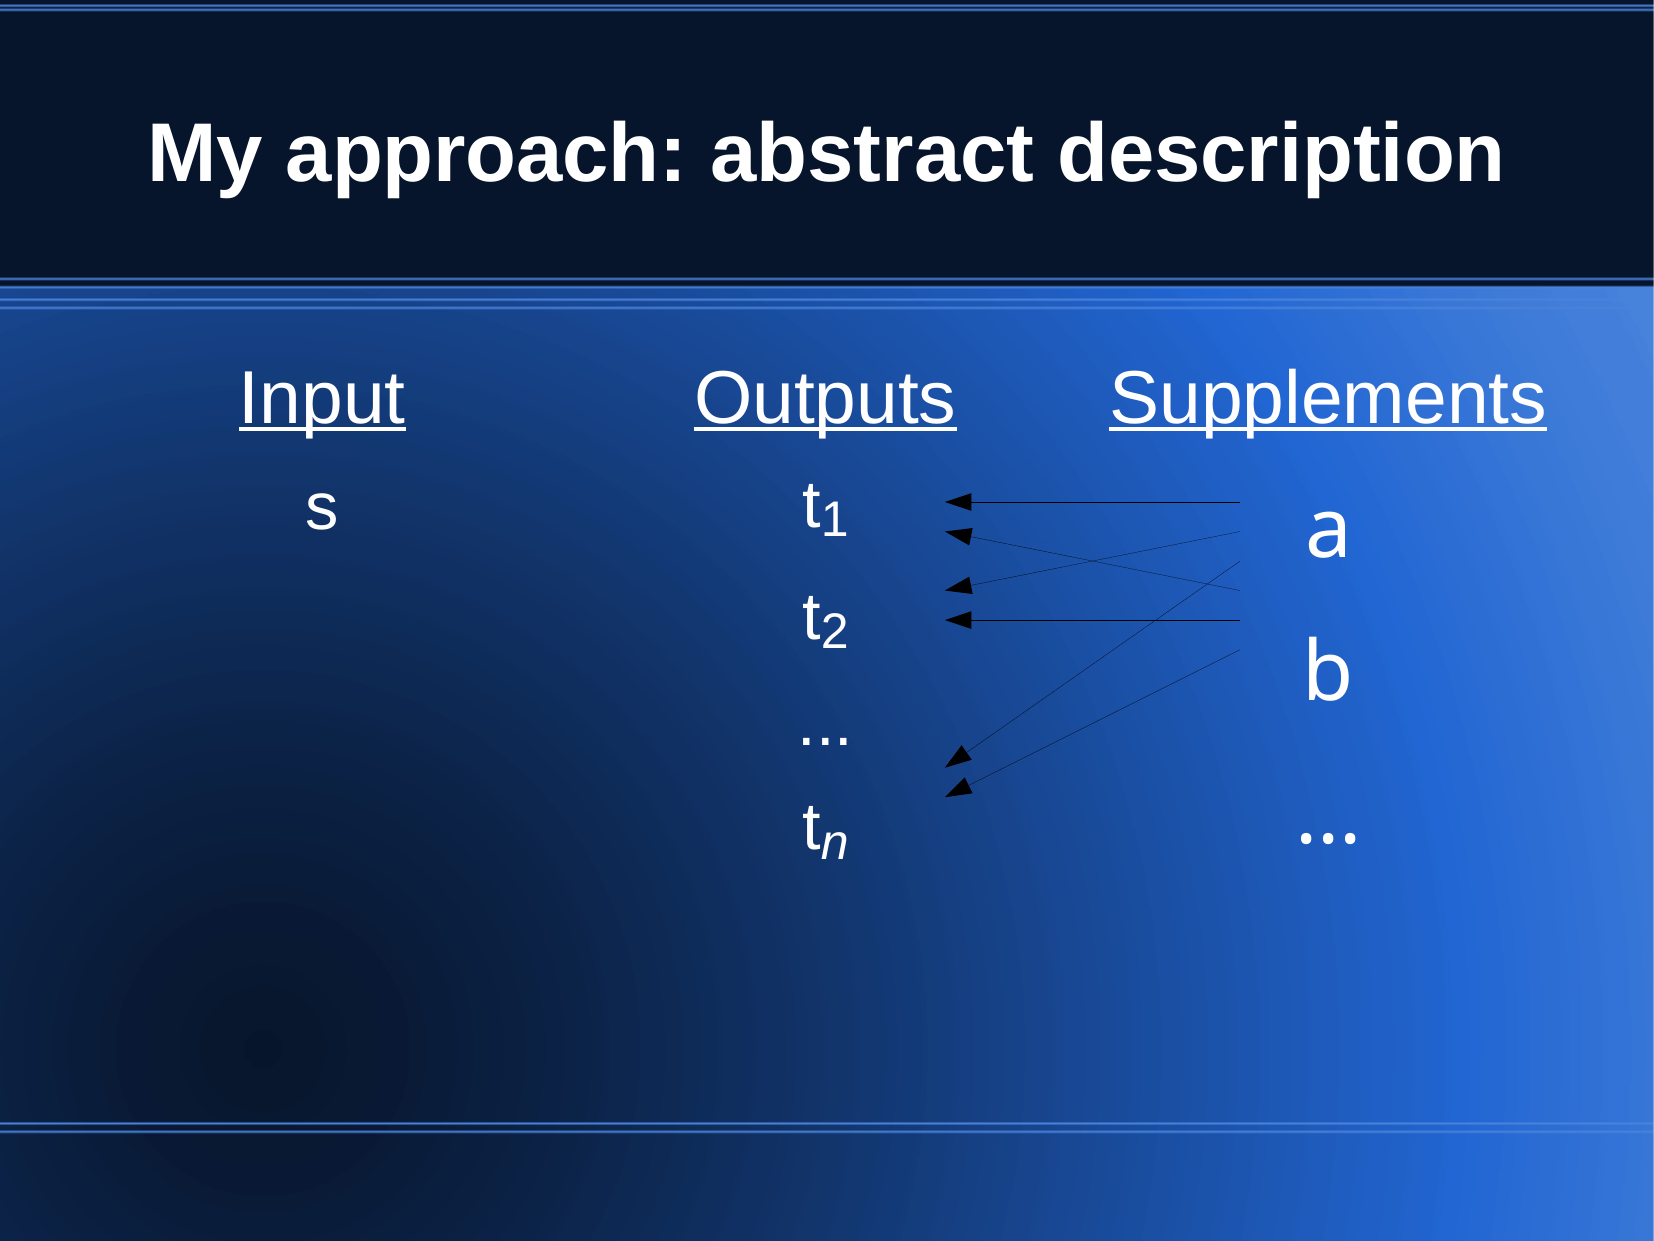

My approach: abstract description
Input
s
# Outputs
Supplements
a
b
...
t1
t2
...
tn